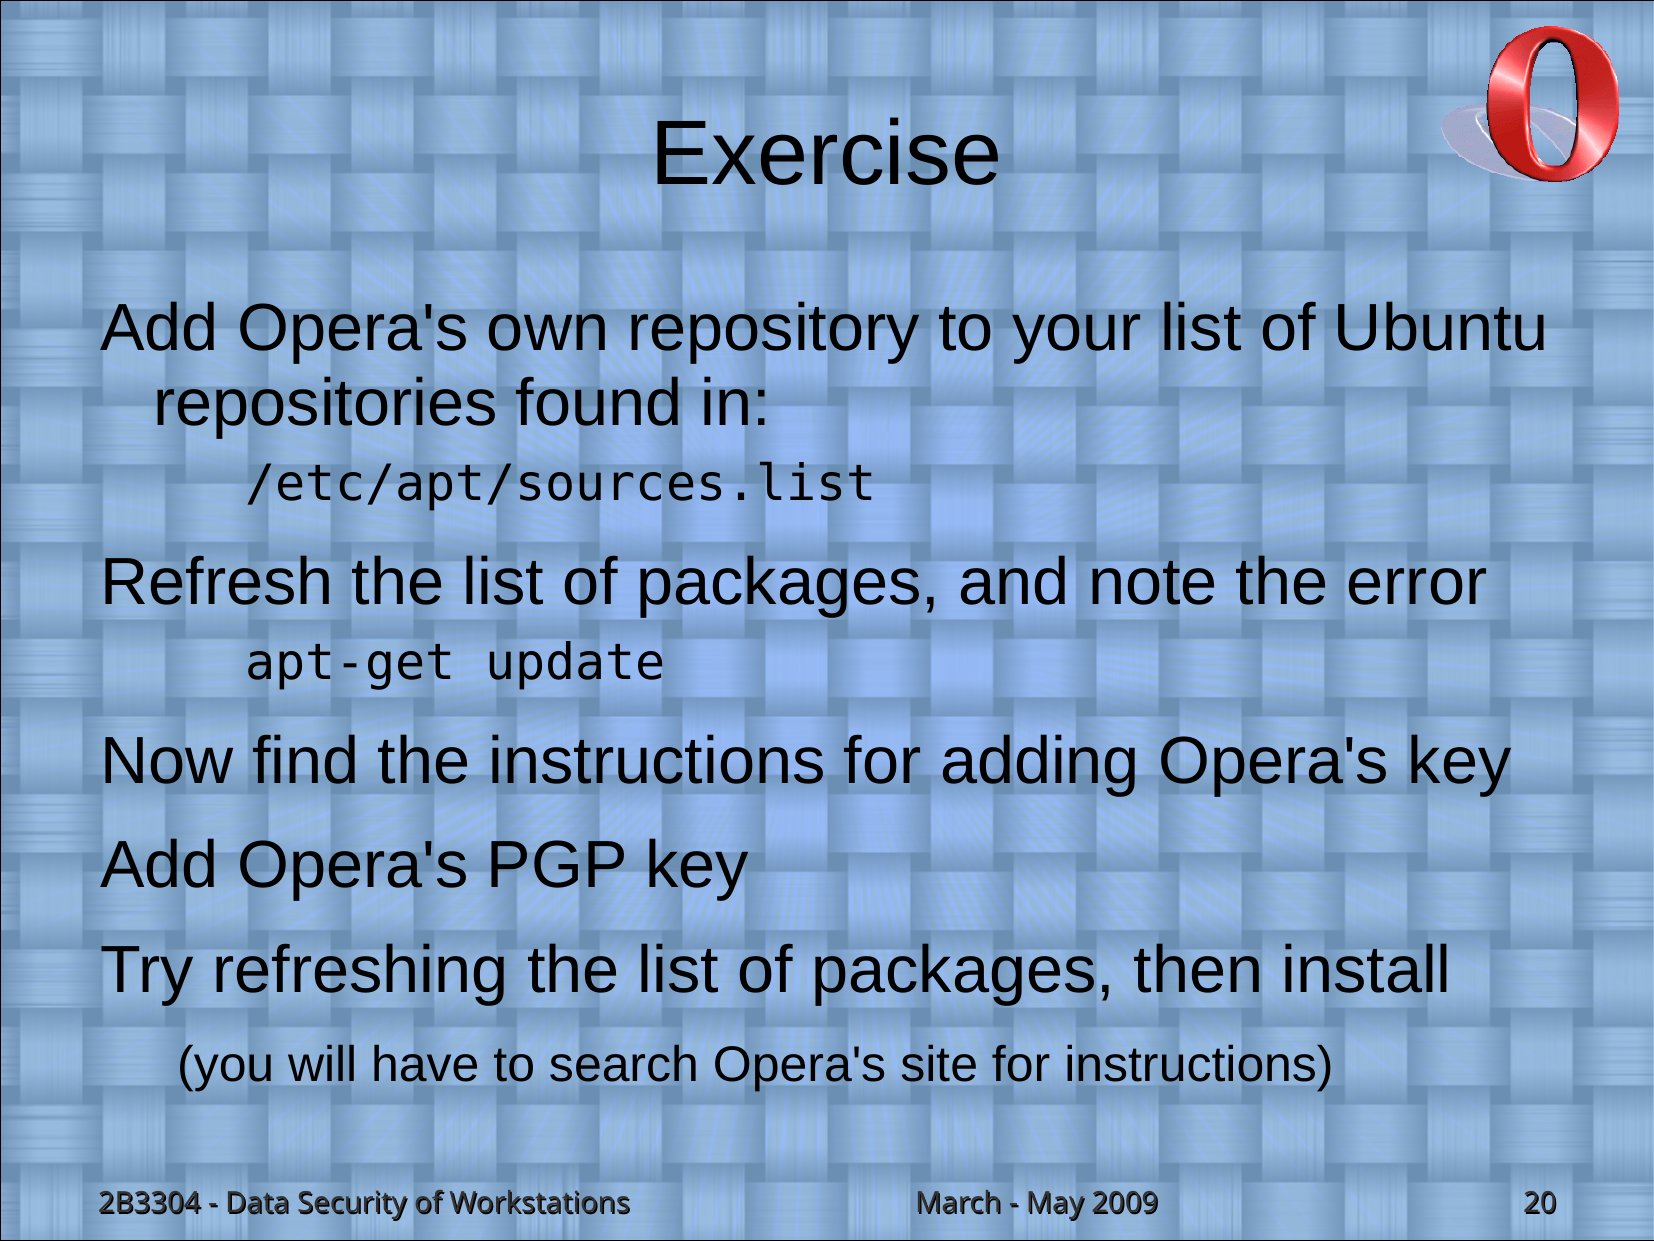

# Exercise
Add Opera's own repository to your list of Ubuntu repositories found in:
	 /etc/apt/sources.list
Refresh the list of packages, and note the error
	 apt-get update
Now find the instructions for adding Opera's key
Add Opera's PGP key
Try refreshing the list of packages, then install
(you will have to search Opera's site for instructions)